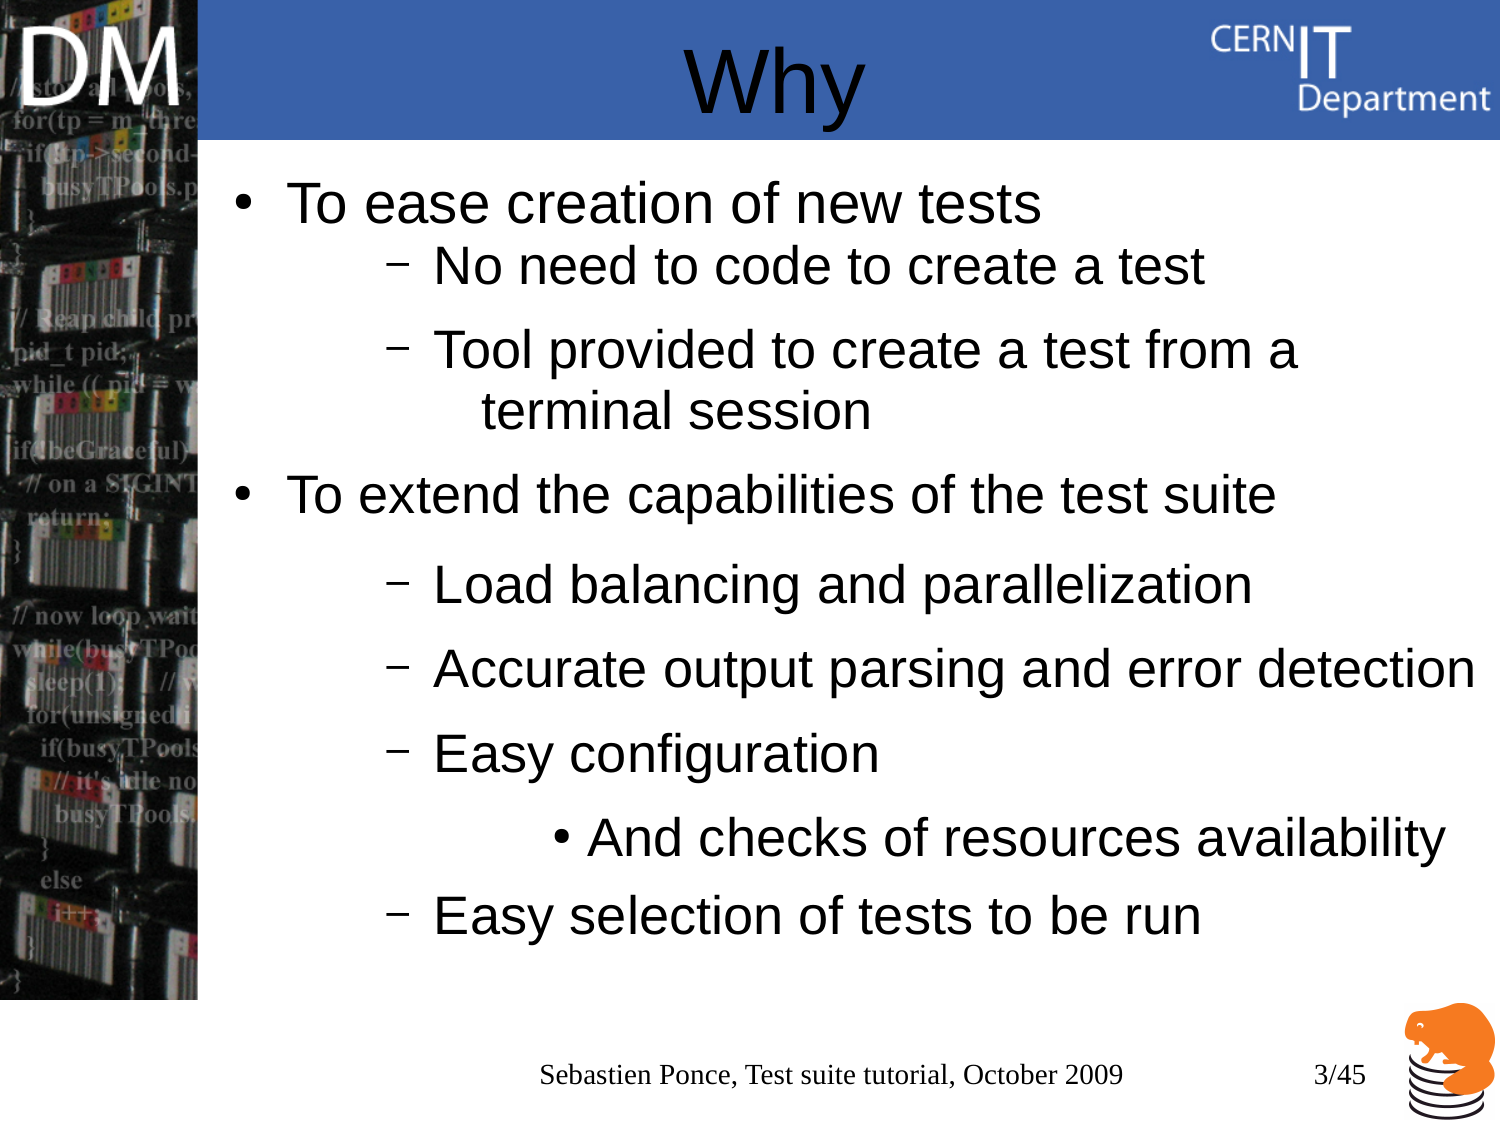

# Why
To ease creation of new tests
No need to code to create a test
Tool provided to create a test from a terminal session
To extend the capabilities of the test suite
Load balancing and parallelization
Accurate output parsing and error detection
Easy configuration
And checks of resources availability
Easy selection of tests to be run